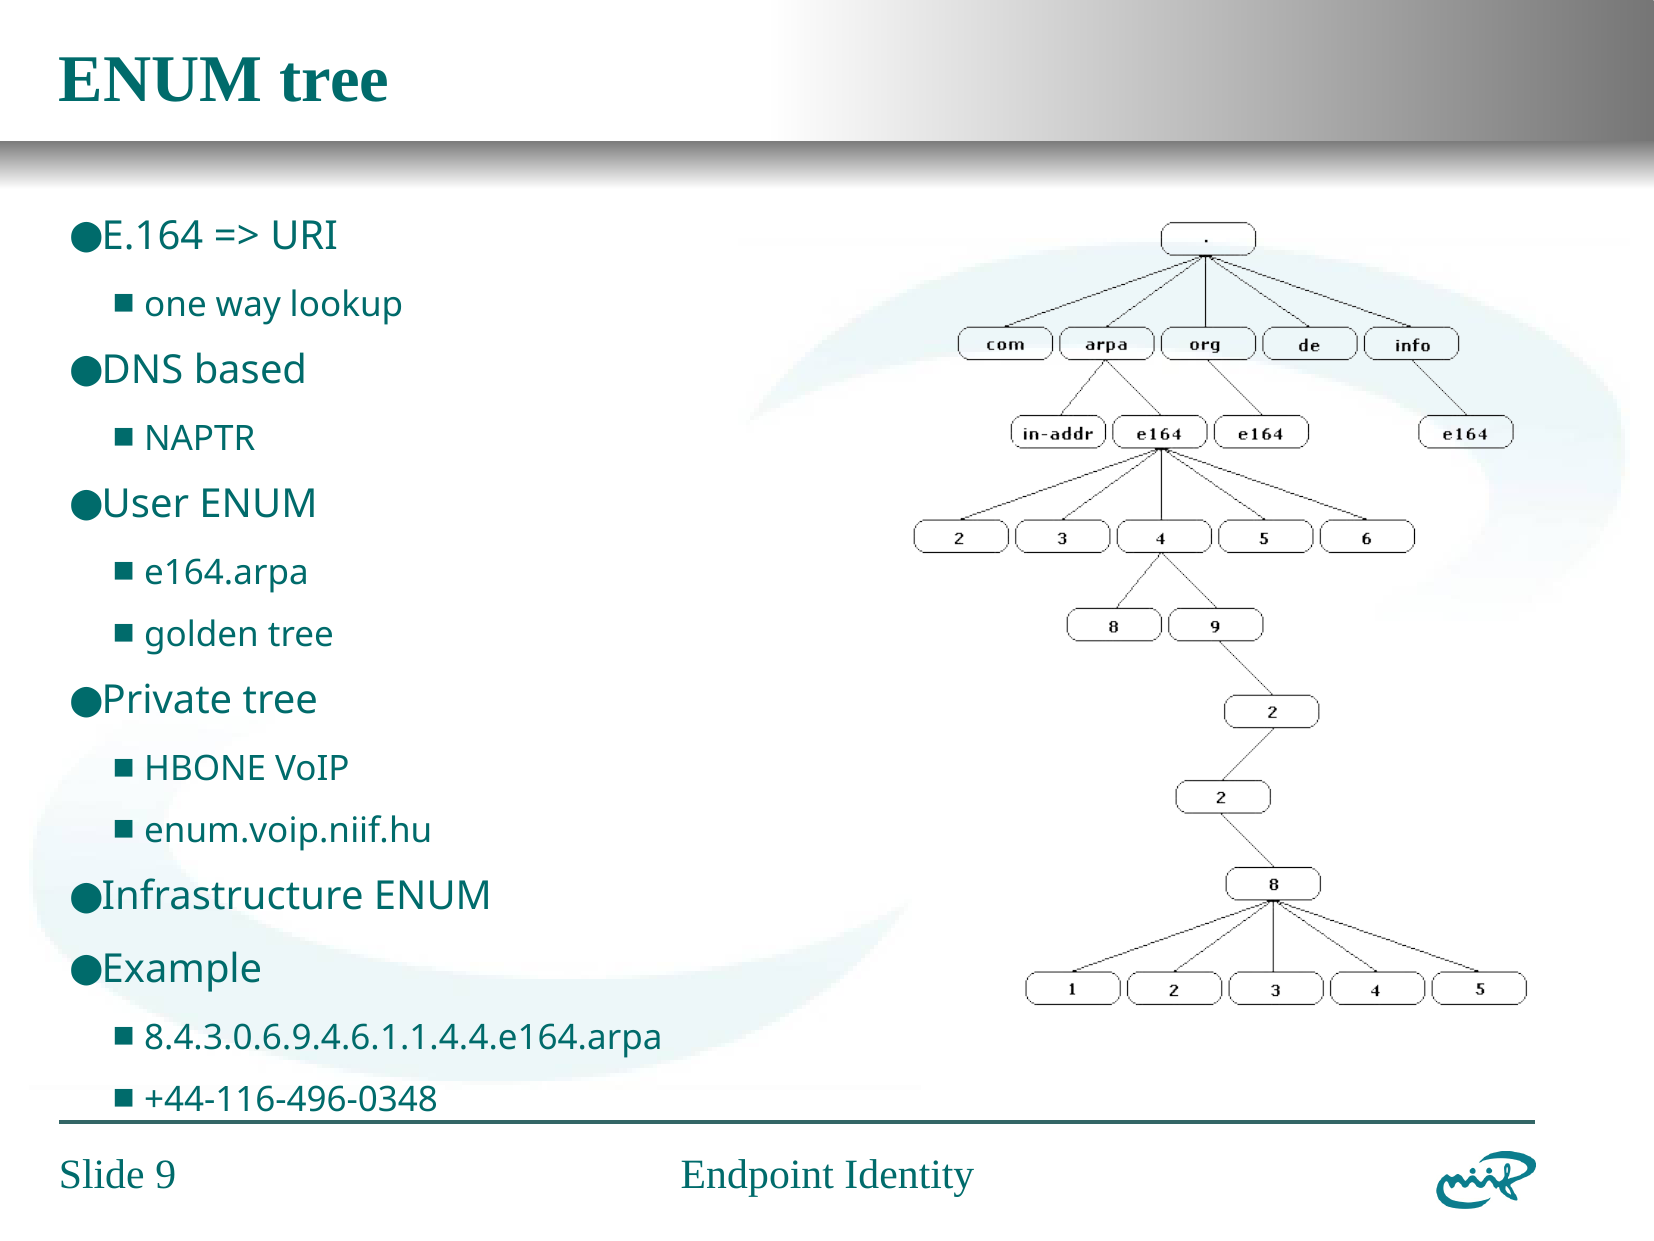

# ENUM tree
E.164 => URI
one way lookup
DNS based
NAPTR
User ENUM
e164.arpa
golden tree
Private tree
HBONE VoIP
enum.voip.niif.hu
Infrastructure ENUM
Example
8.4.3.0.6.9.4.6.1.1.4.4.e164.arpa
+44-116-496-0348
9
Endpoint Identity